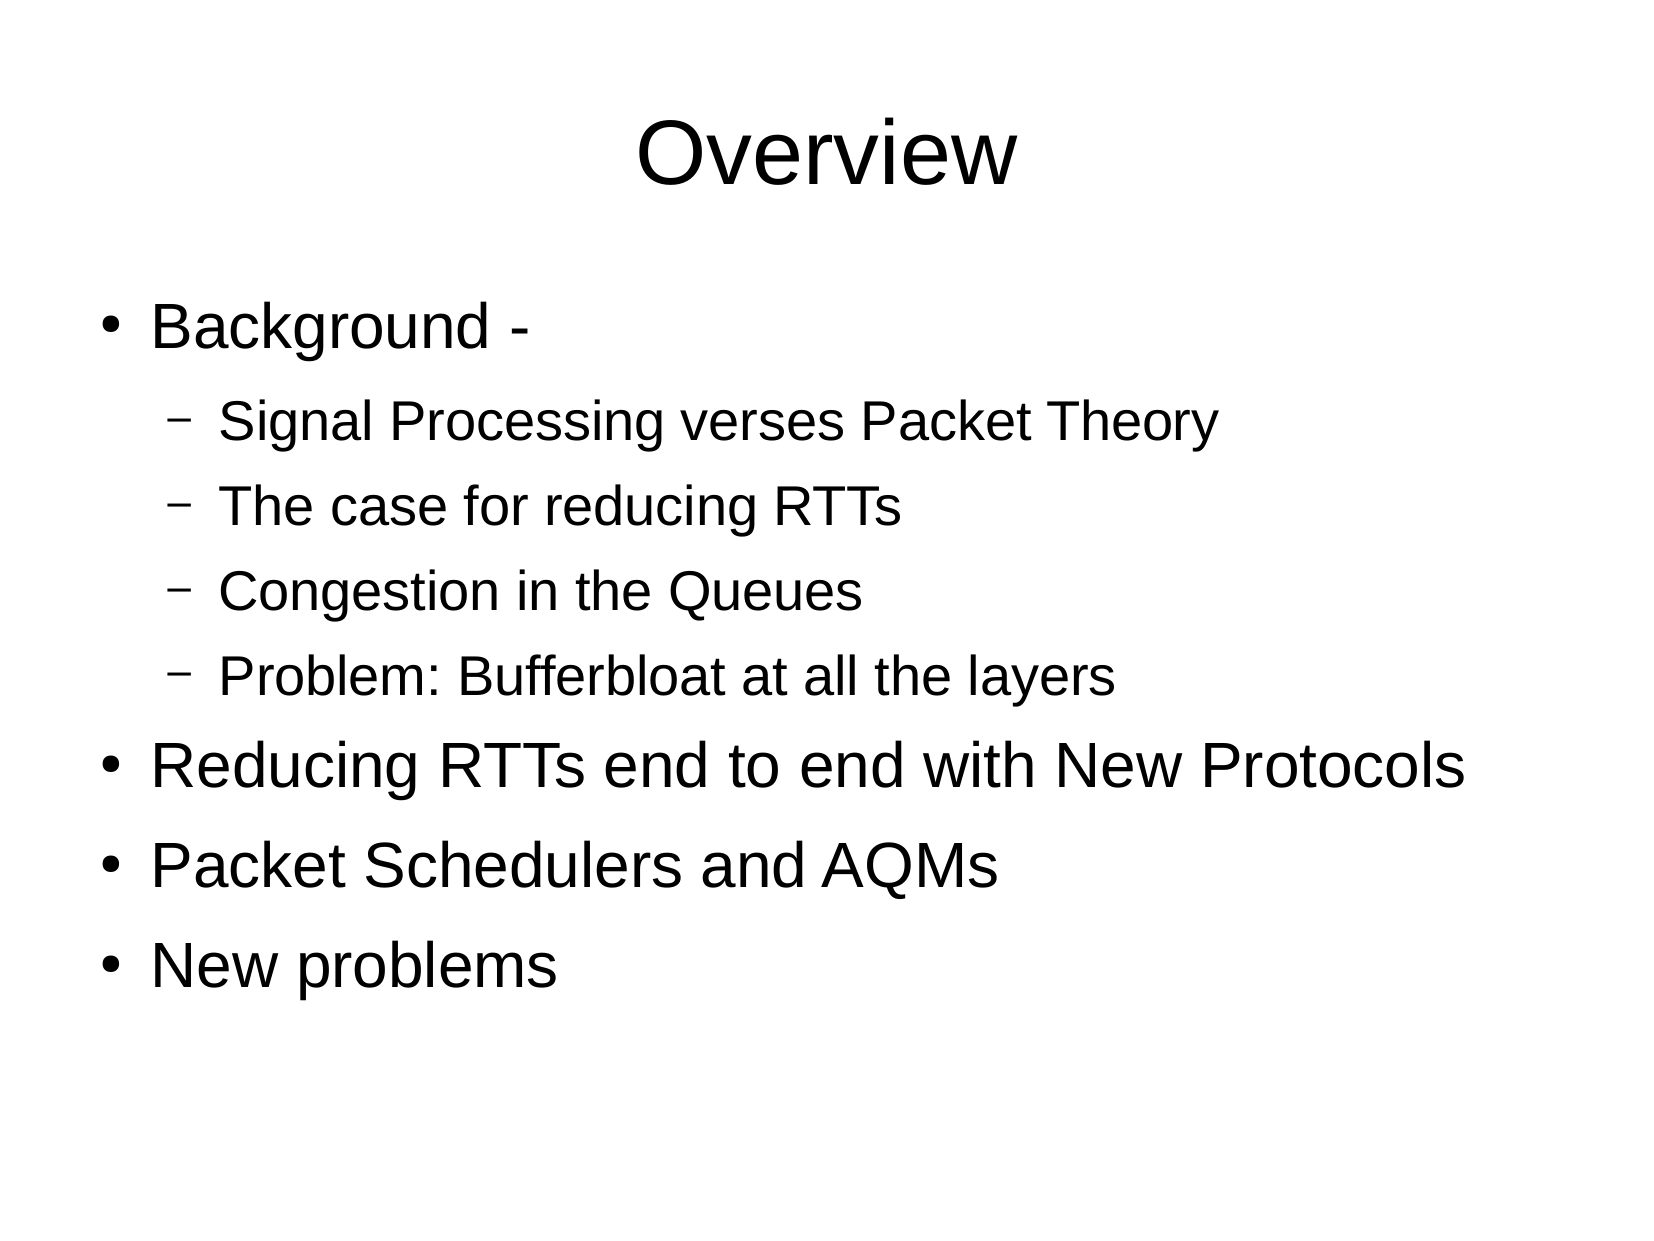

# Overview
Background -
Signal Processing verses Packet Theory
The case for reducing RTTs
Congestion in the Queues
Problem: Bufferbloat at all the layers
Reducing RTTs end to end with New Protocols
Packet Schedulers and AQMs
New problems